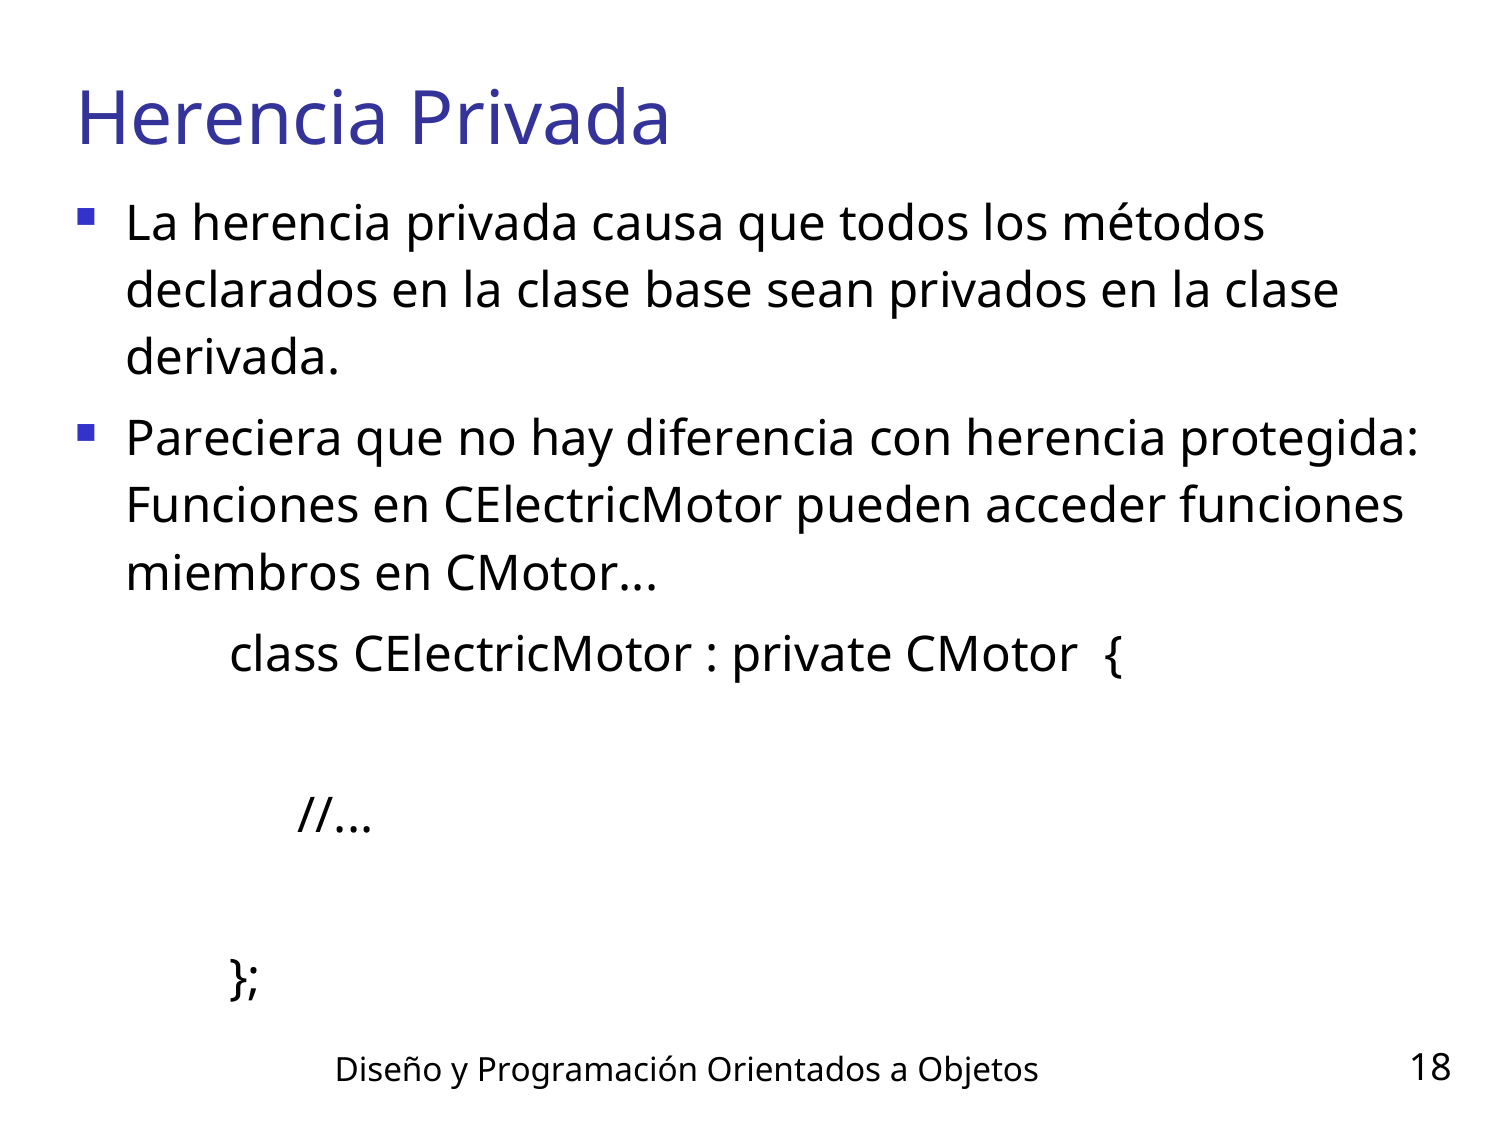

# Herencia Privada
La herencia privada causa que todos los métodos declarados en la clase base sean privados en la clase derivada.
Pareciera que no hay diferencia con herencia protegida: Funciones en CElectricMotor pueden acceder funciones miembros en CMotor...
 		 				class CElectricMotor : private CMotor {
 				 	//...
 			};
Diseño y Programación Orientados a Objetos
18